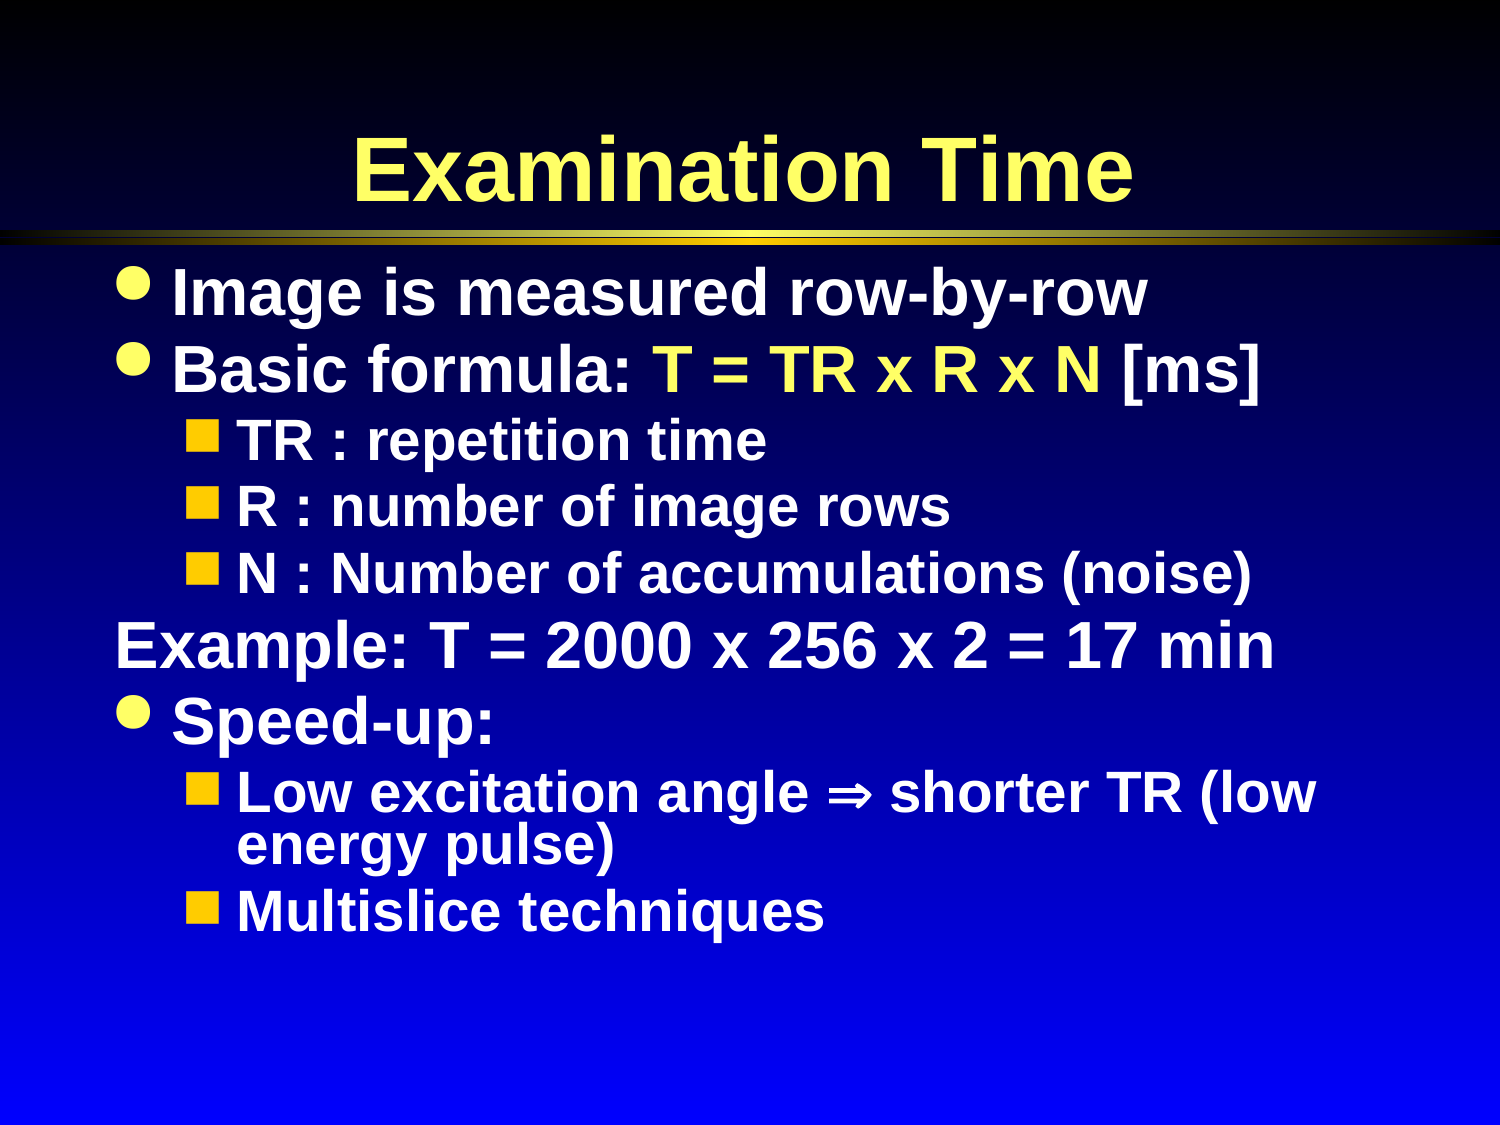

# Examination Time
Image is measured row-by-row
Basic formula: T = TR x R x N [ms]
TR : repetition time
R : number of image rows
N : Number of accumulations (noise)
Example: T = 2000 x 256 x 2 = 17 min
Speed-up:
Low excitation angle  shorter TR (low energy pulse)
Multislice techniques